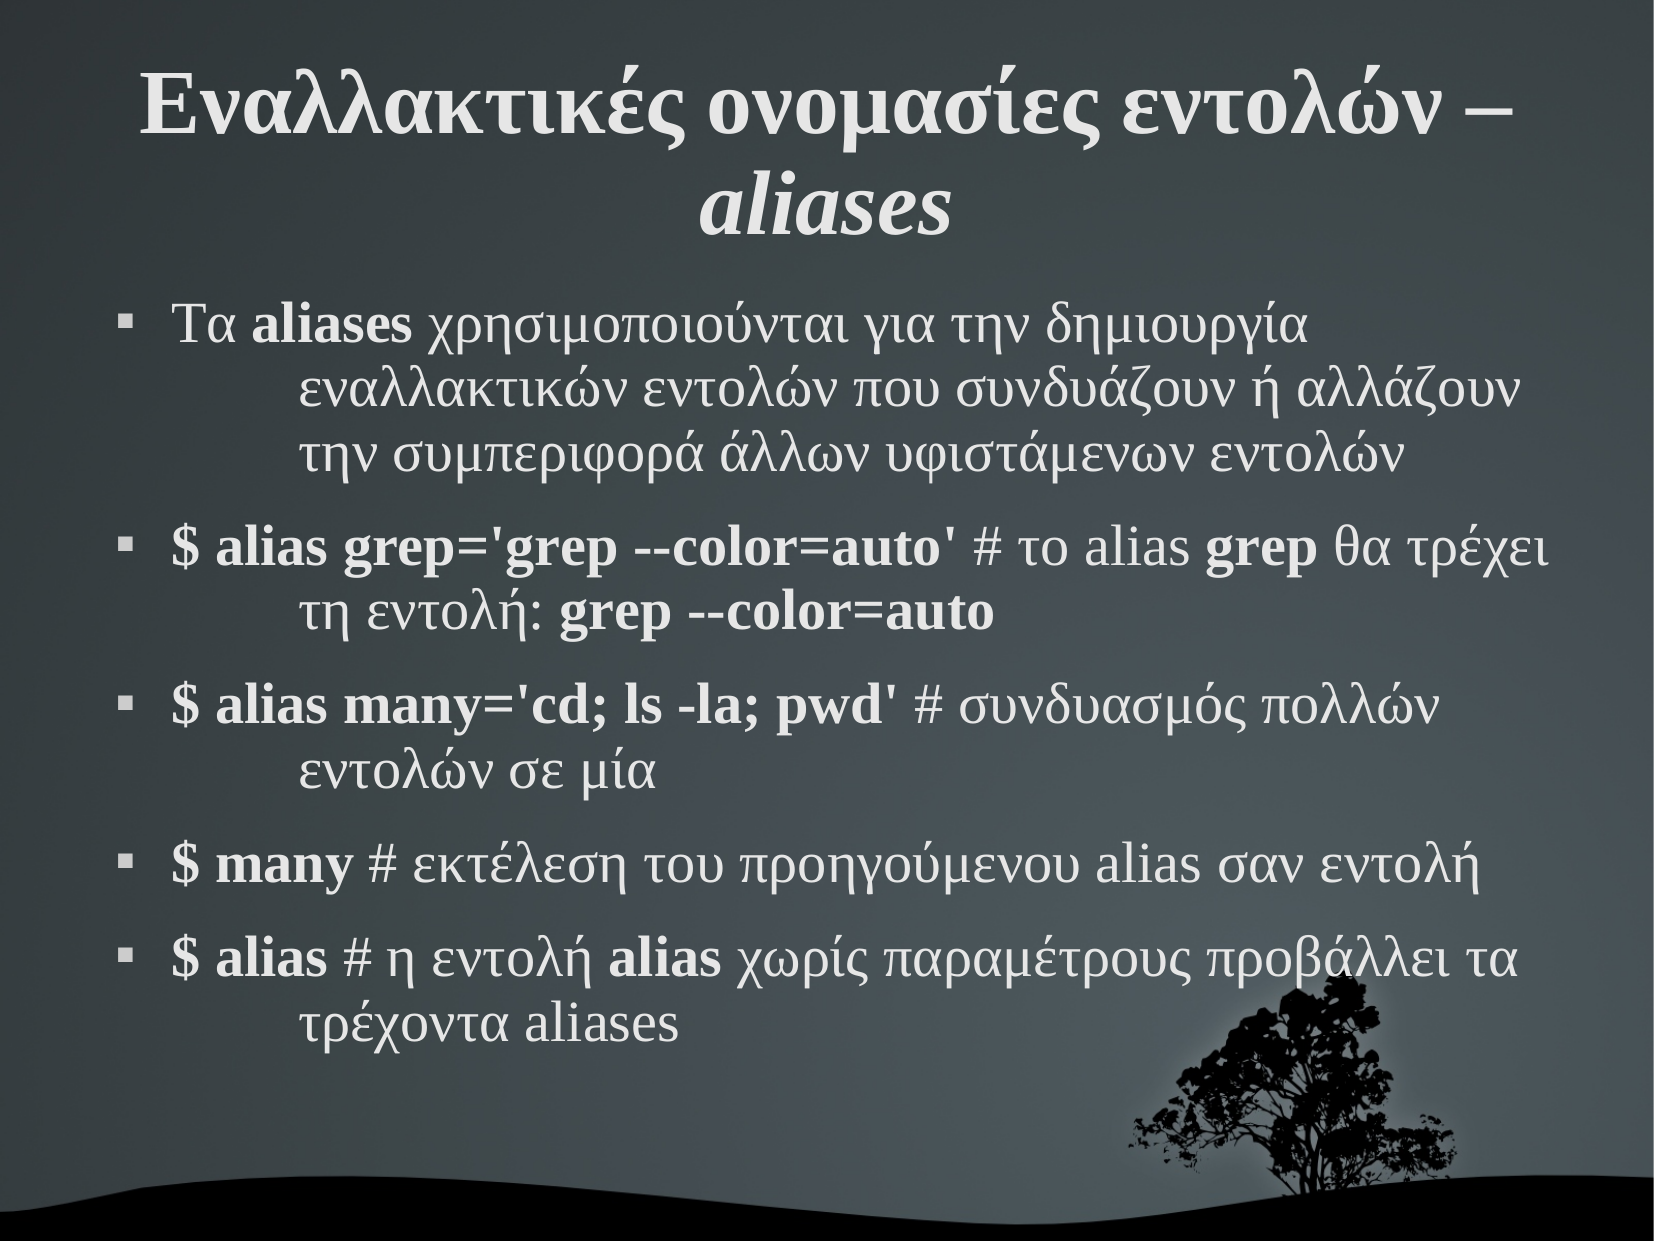

# Εναλλακτικές ονομασίες εντολών – aliases
Τα aliases χρησιμοποιούνται για την δημιουργία 					εναλλακτικών εντολών που συνδυάζουν ή αλλάζουν 		την συμπεριφορά άλλων υφιστάμενων εντολών
$ alias grep='grep --color=auto' # το alias grep θα τρέχει 	τη εντολή: grep --color=auto
$ alias many='cd; ls -la; pwd' # συνδυασμός πολλών 			εντολών σε μία
$ many # εκτέλεση του προηγούμενου alias σαν εντολή
$ alias # η εντολή alias χωρίς παραμέτρους προβάλλει τα 		τρέχοντα aliases